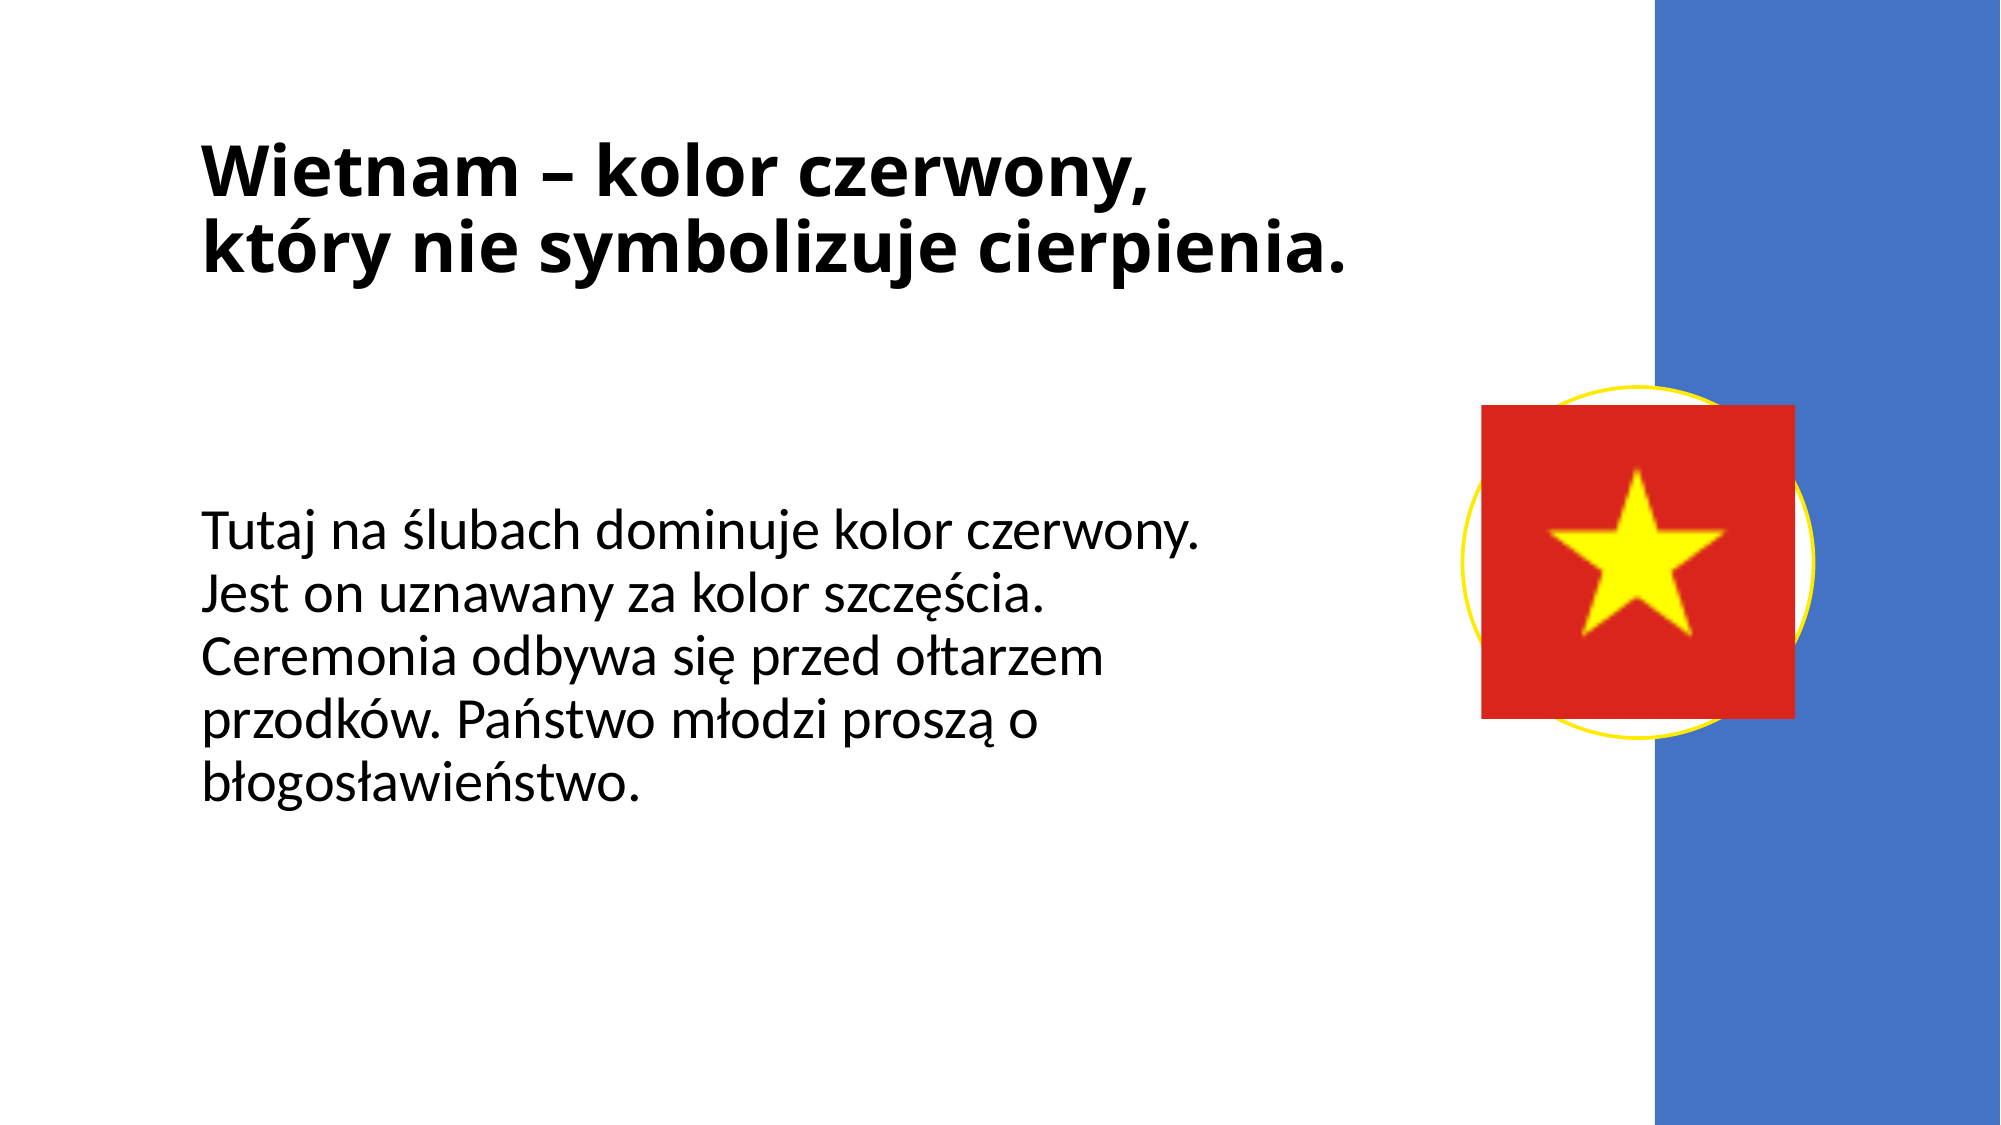

# Wietnam – kolor czerwony, który nie symbolizuje cierpienia.
Tutaj na ślubach dominuje kolor czerwony. Jest on uznawany za kolor szczęścia. Ceremonia odbywa się przed ołtarzem przodków. Państwo młodzi proszą o błogosławieństwo.